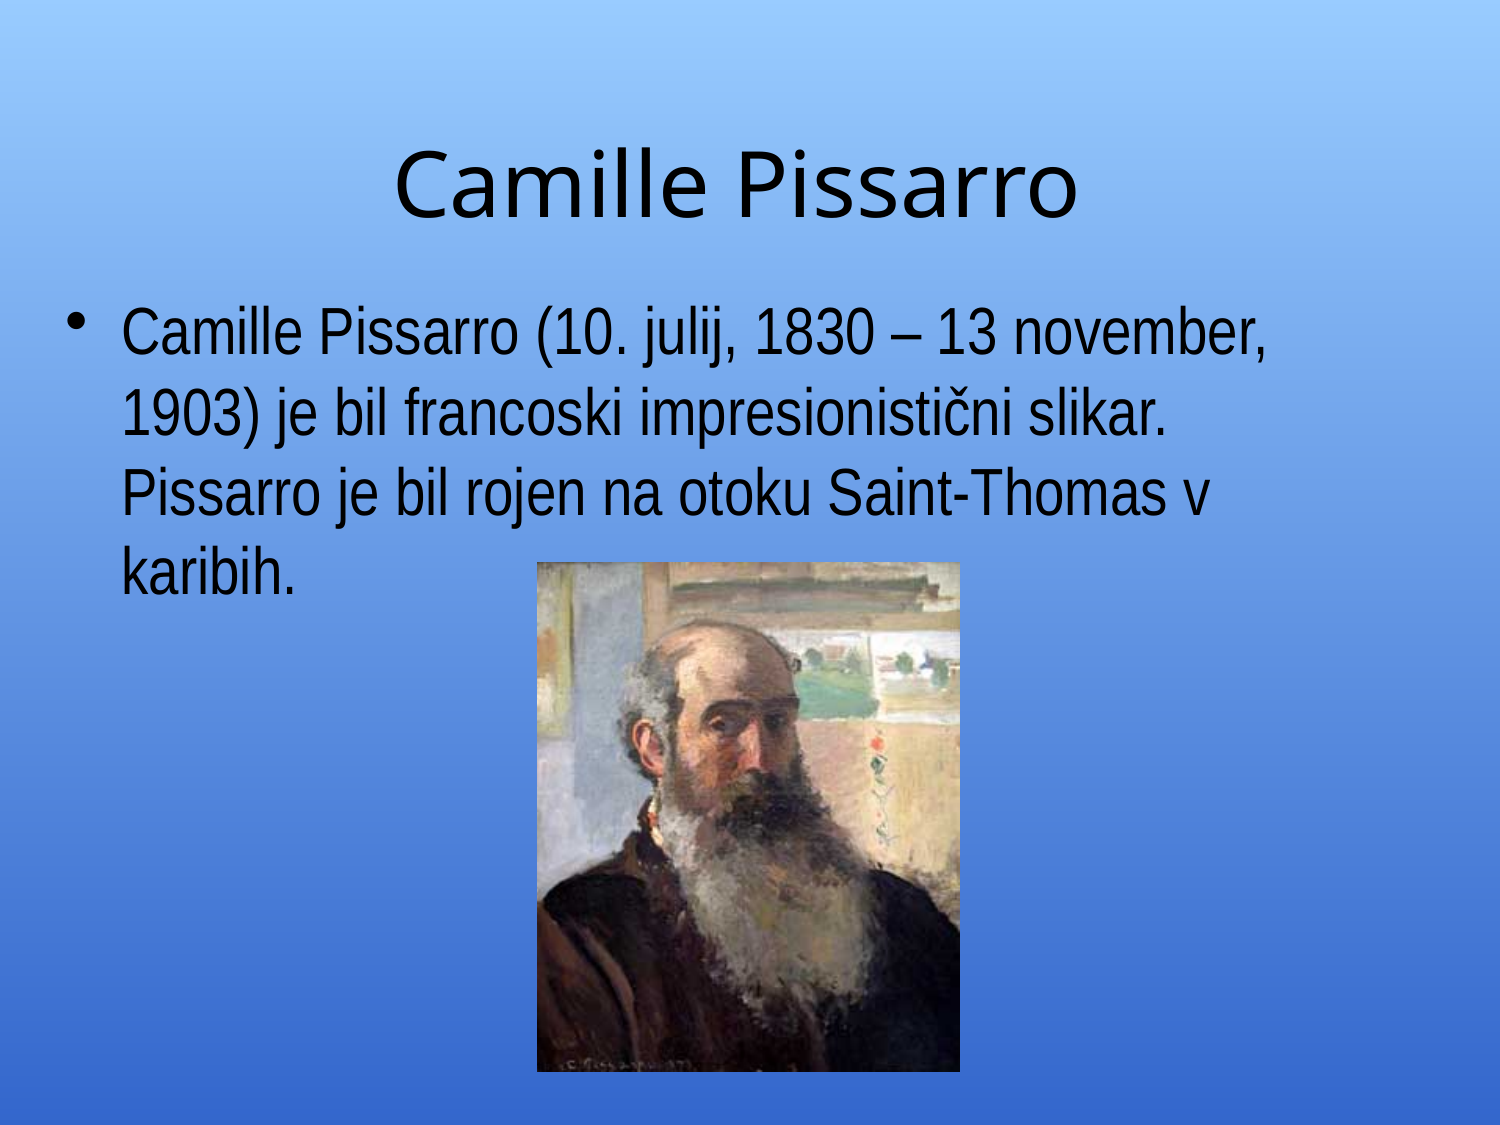

# Camille Pissarro
Camille Pissarro (10. julij, 1830 – 13 november, 1903) je bil francoski impresionistični slikar. Pissarro je bil rojen na otoku Saint-Thomas v karibih.